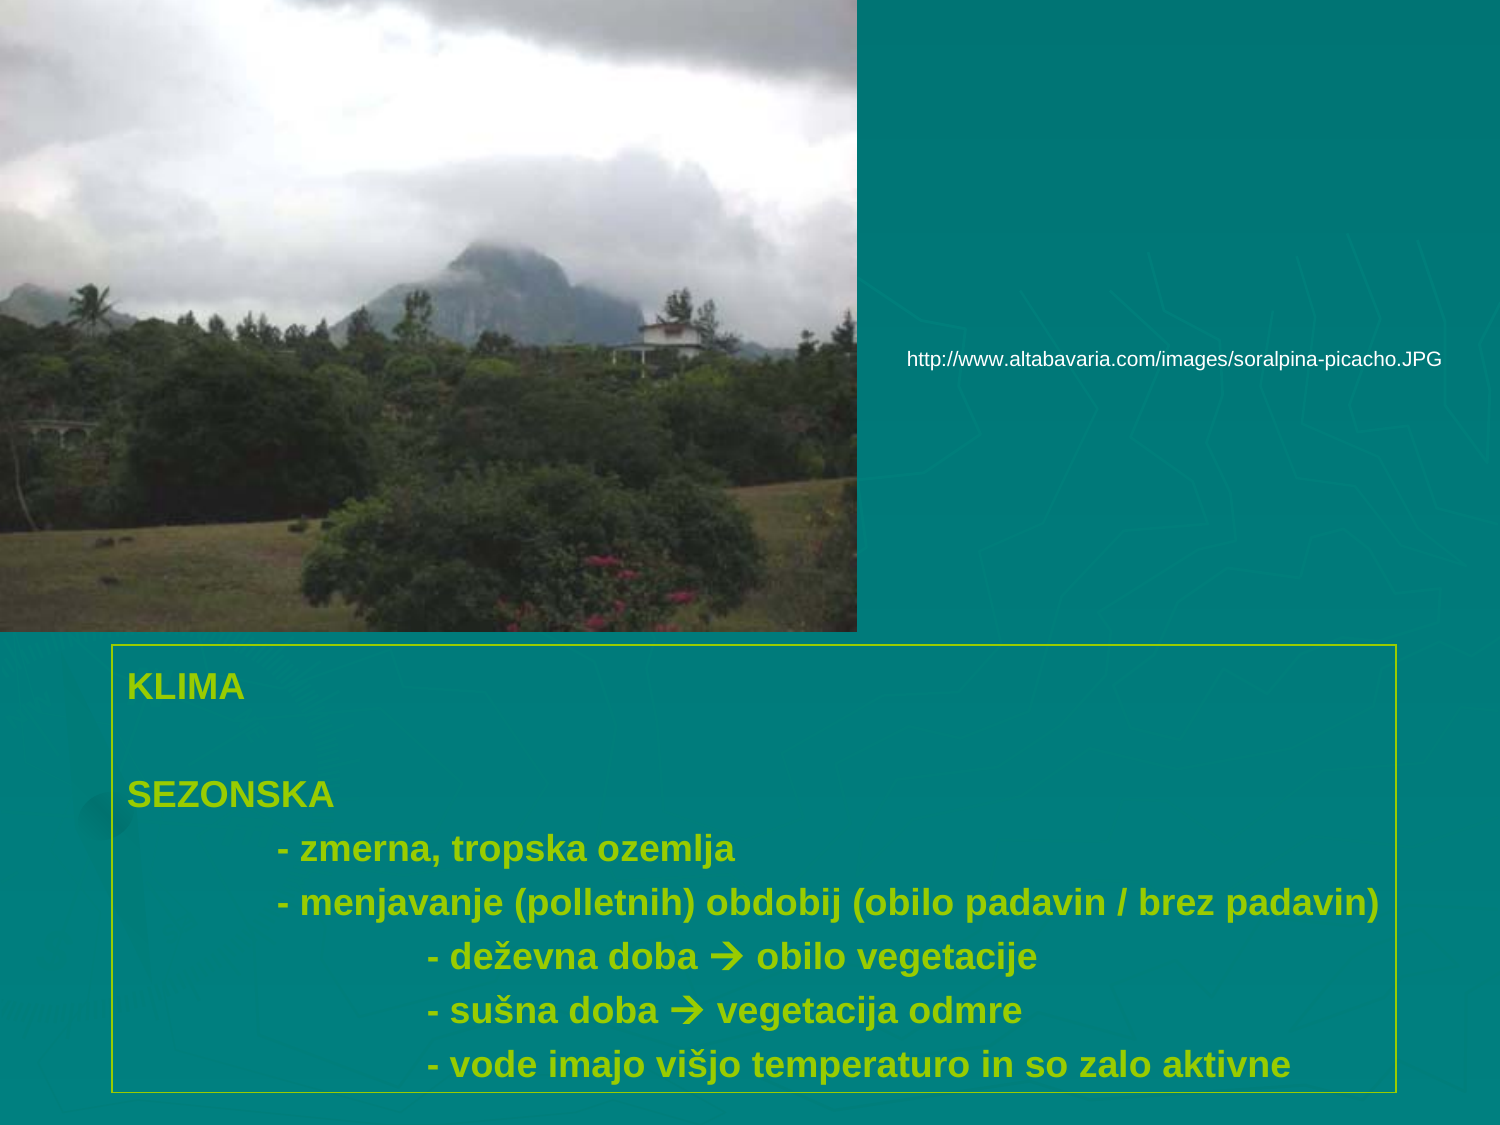

http://www.altabavaria.com/images/soralpina-picacho.JPG
KLIMA
SEZONSKA
	- zmerna, tropska ozemlja
	- menjavanje (polletnih) obdobij (obilo padavin / brez padavin)
		- deževna doba  obilo vegetacije
		- sušna doba  vegetacija odmre
		- vode imajo višjo temperaturo in so zalo aktivne